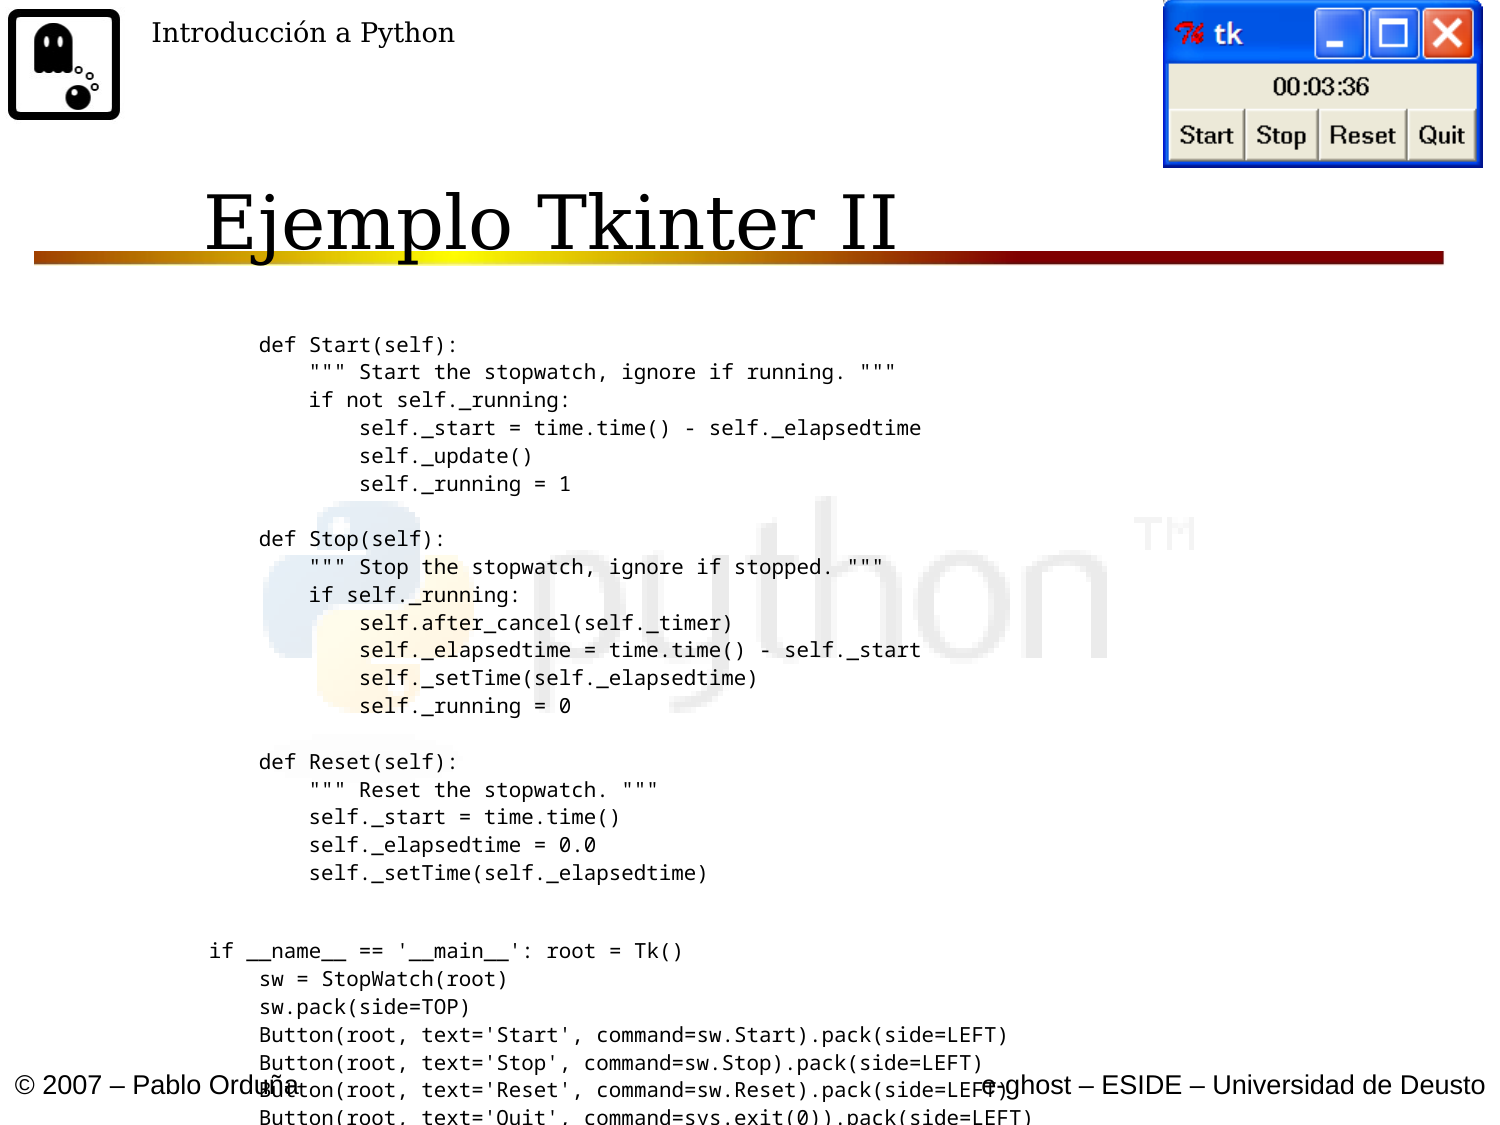

# Ejemplo Tkinter II
 def Start(self):
 """ Start the stopwatch, ignore if running. """
 if not self._running:
 self._start = time.time() - self._elapsedtime
 self._update()
 self._running = 1
 def Stop(self):
 """ Stop the stopwatch, ignore if stopped. """
 if self._running:
 self.after_cancel(self._timer)
 self._elapsedtime = time.time() - self._start
 self._setTime(self._elapsedtime)
 self._running = 0
 def Reset(self):
 """ Reset the stopwatch. """
 self._start = time.time()
 self._elapsedtime = 0.0
 self._setTime(self._elapsedtime)
if __name__ == '__main__': root = Tk()
 sw = StopWatch(root)
 sw.pack(side=TOP)
 Button(root, text='Start', command=sw.Start).pack(side=LEFT)
 Button(root, text='Stop', command=sw.Stop).pack(side=LEFT)
 Button(root, text='Reset', command=sw.Reset).pack(side=LEFT)
 Button(root, text='Quit', command=sys.exit(0)).pack(side=LEFT)
 root.mainloop()